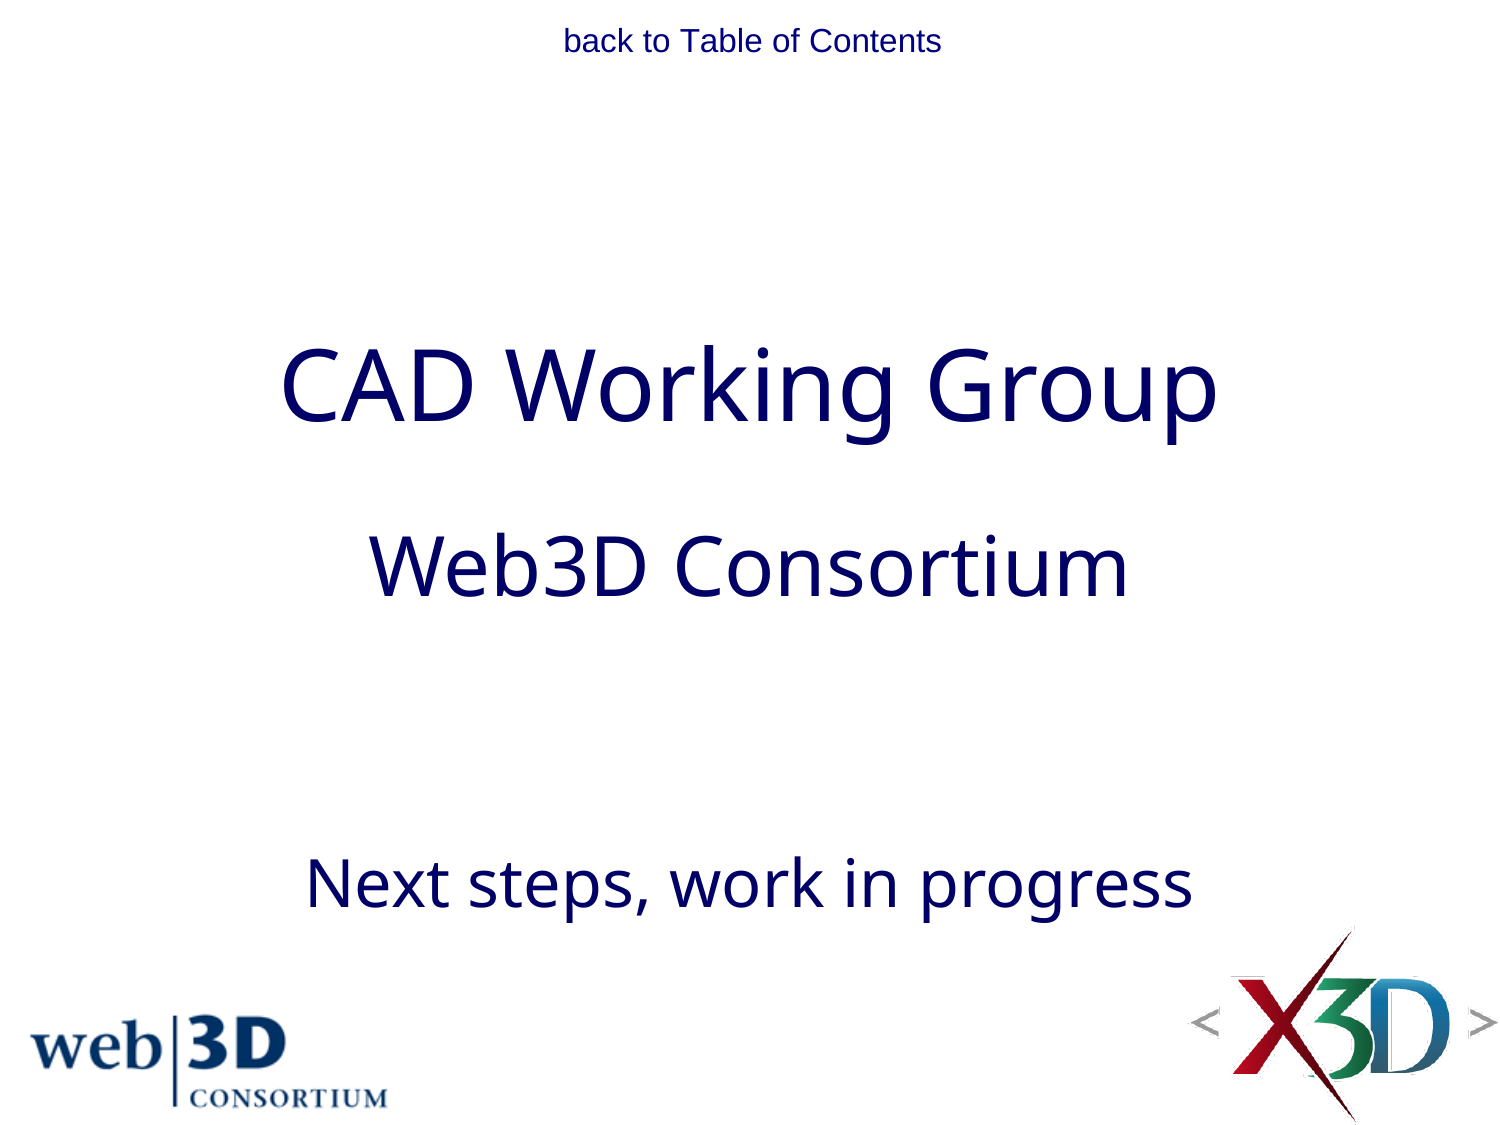

back to Table of Contents
# CAD Working Group Web3D Consortium Next steps, work in progress